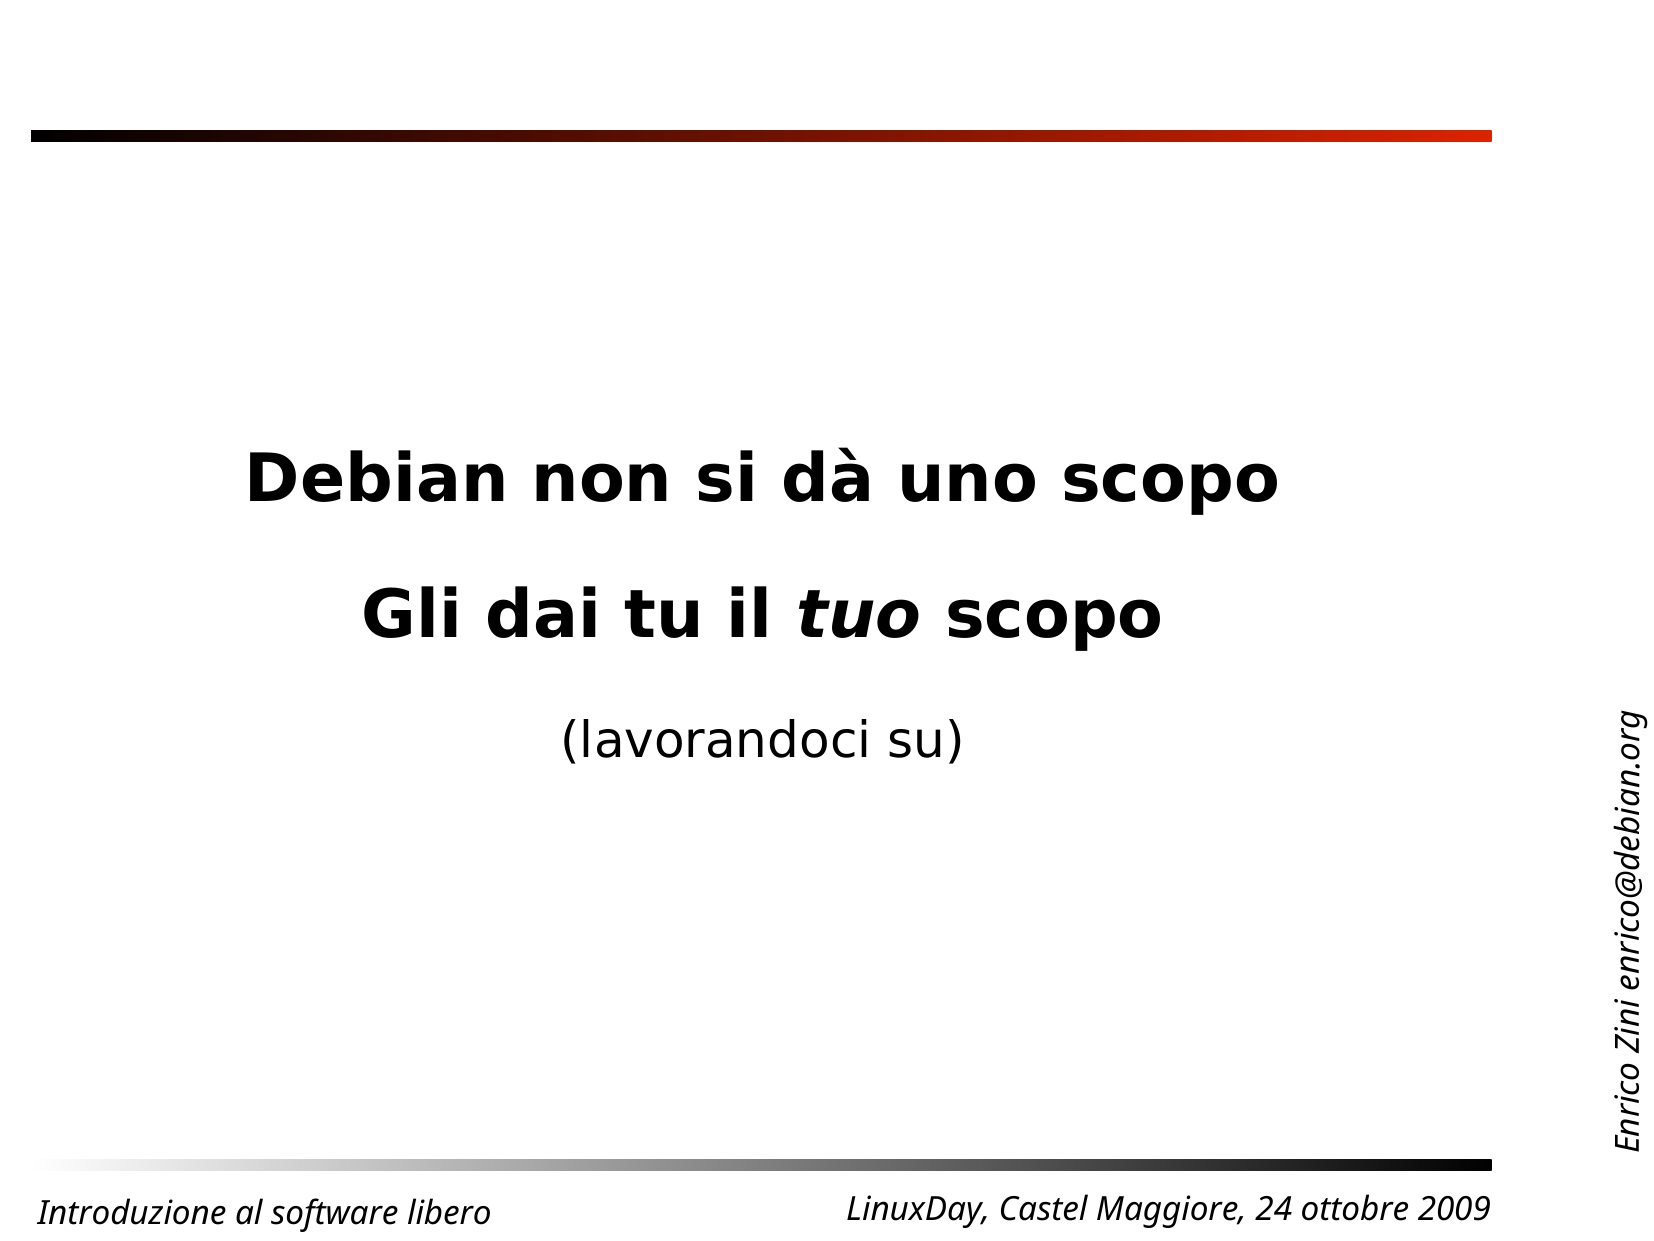

Debian non si dà uno scopo
Gli dai tu il tuo scopo
(lavorandoci su)